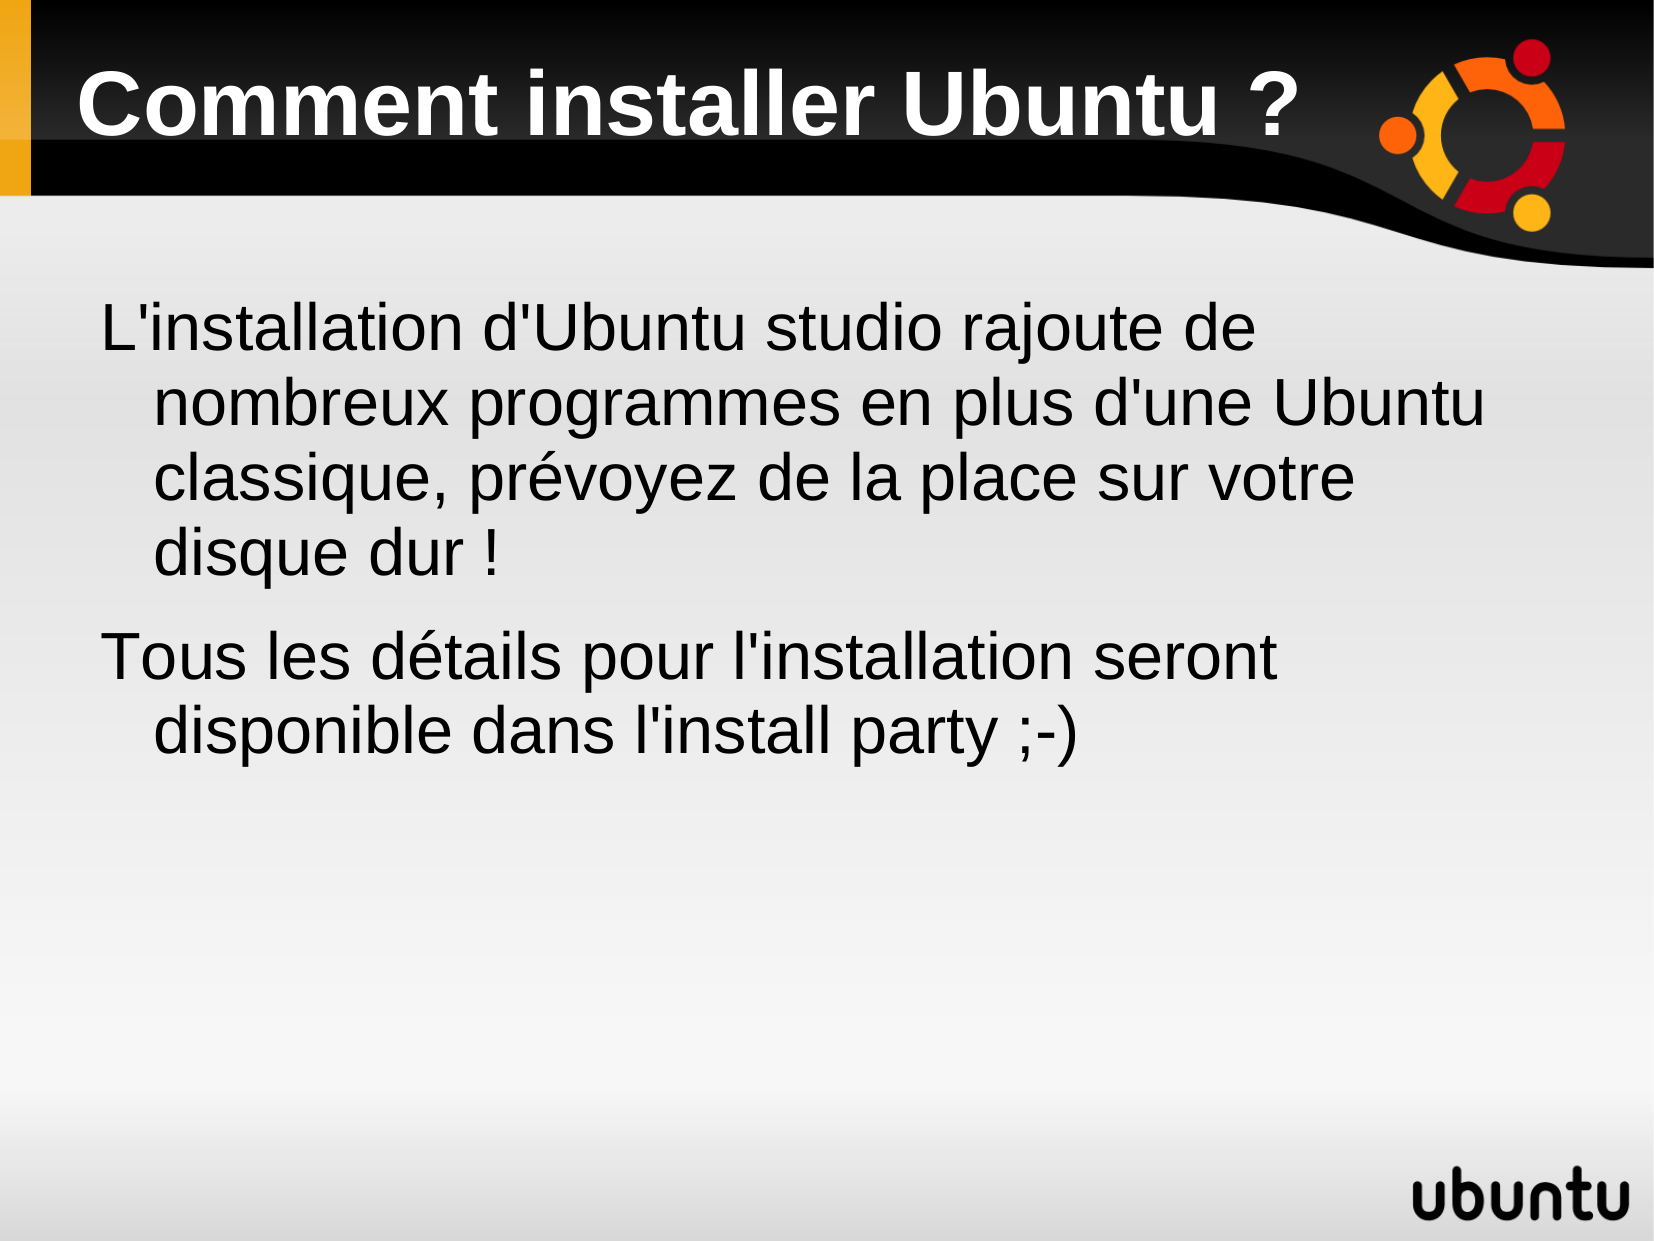

# Comment installer Ubuntu ?
L'installation d'Ubuntu studio rajoute de nombreux programmes en plus d'une Ubuntu classique, prévoyez de la place sur votre disque dur !
Tous les détails pour l'installation seront disponible dans l'install party ;-)